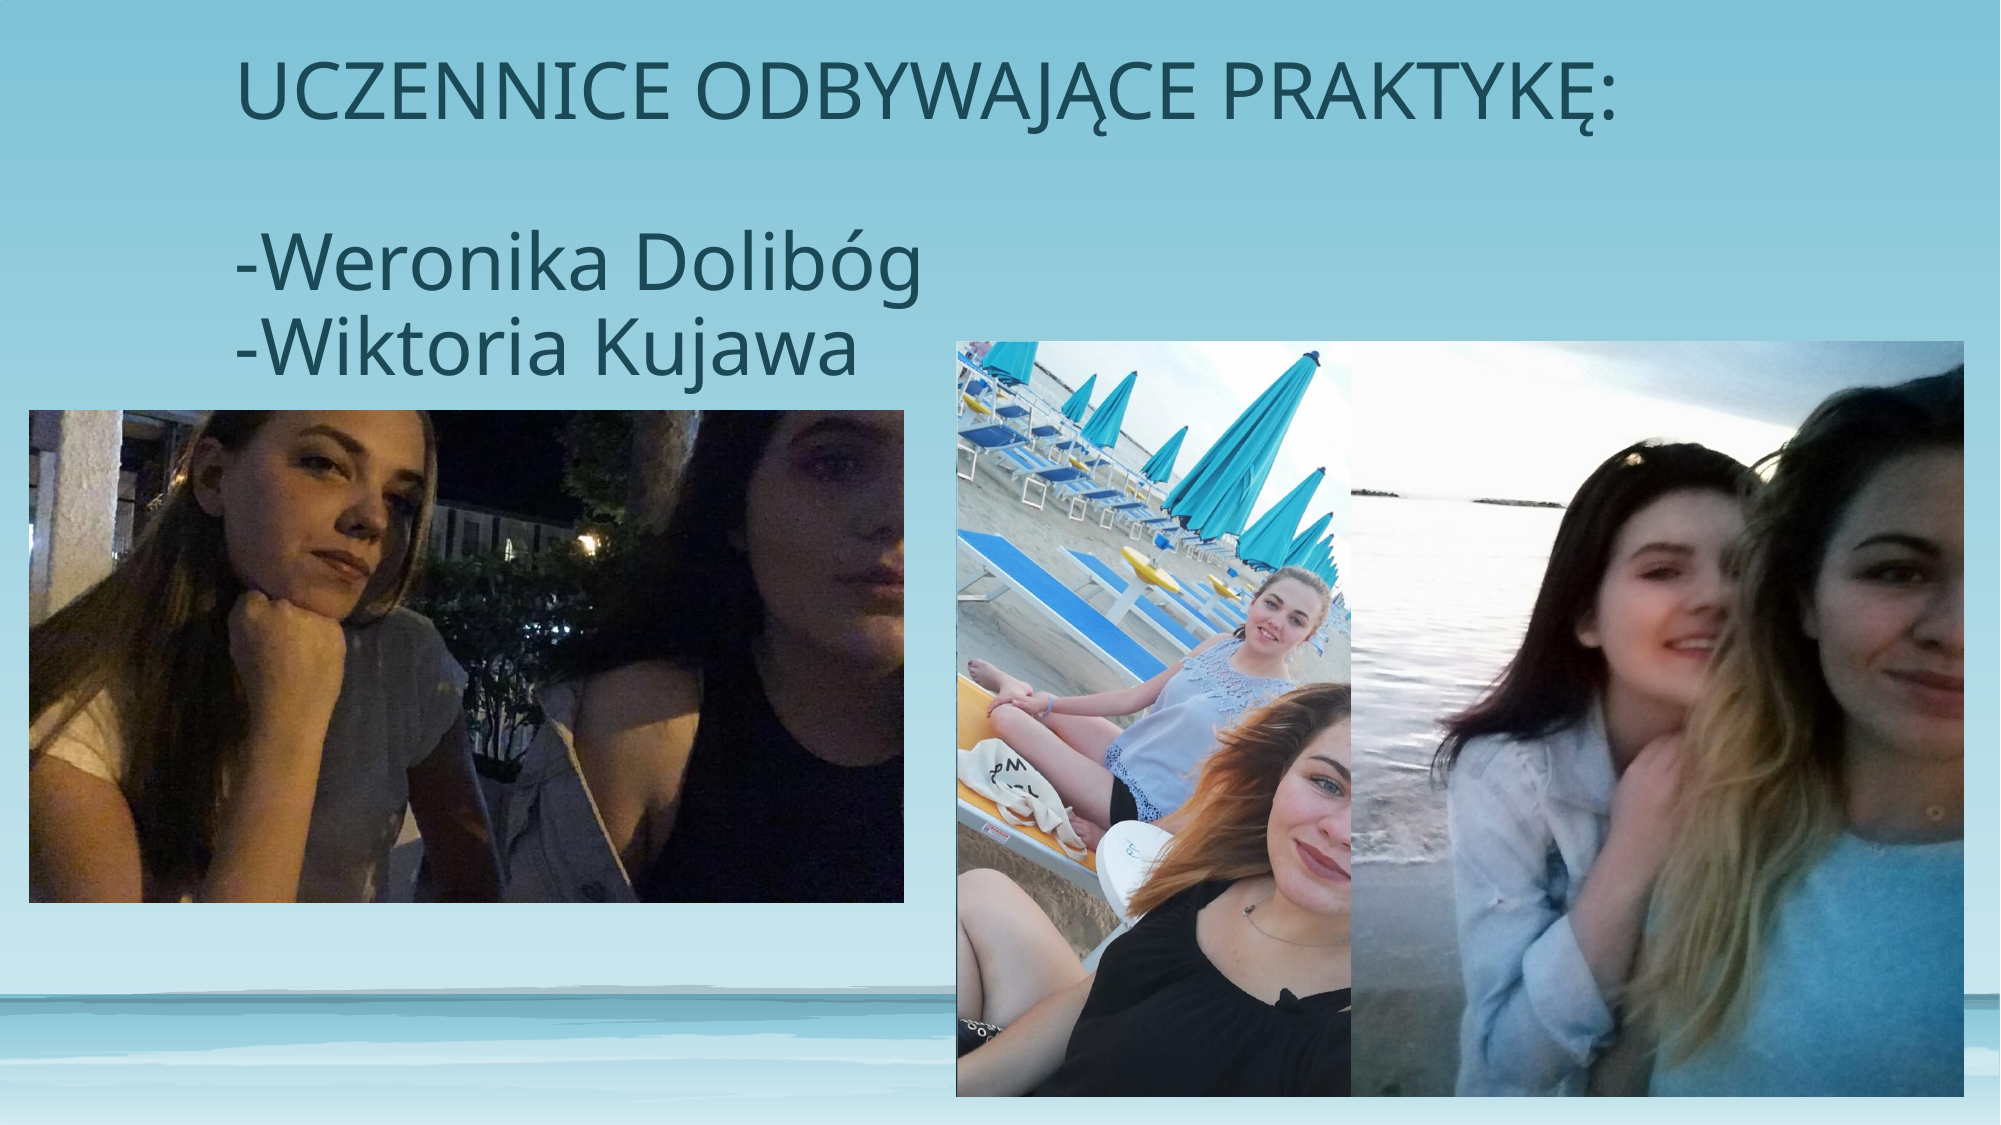

# UCZENNICE ODBYWAJĄCE PRAKTYKĘ: -Weronika Dolibóg -Wiktoria Kujawa